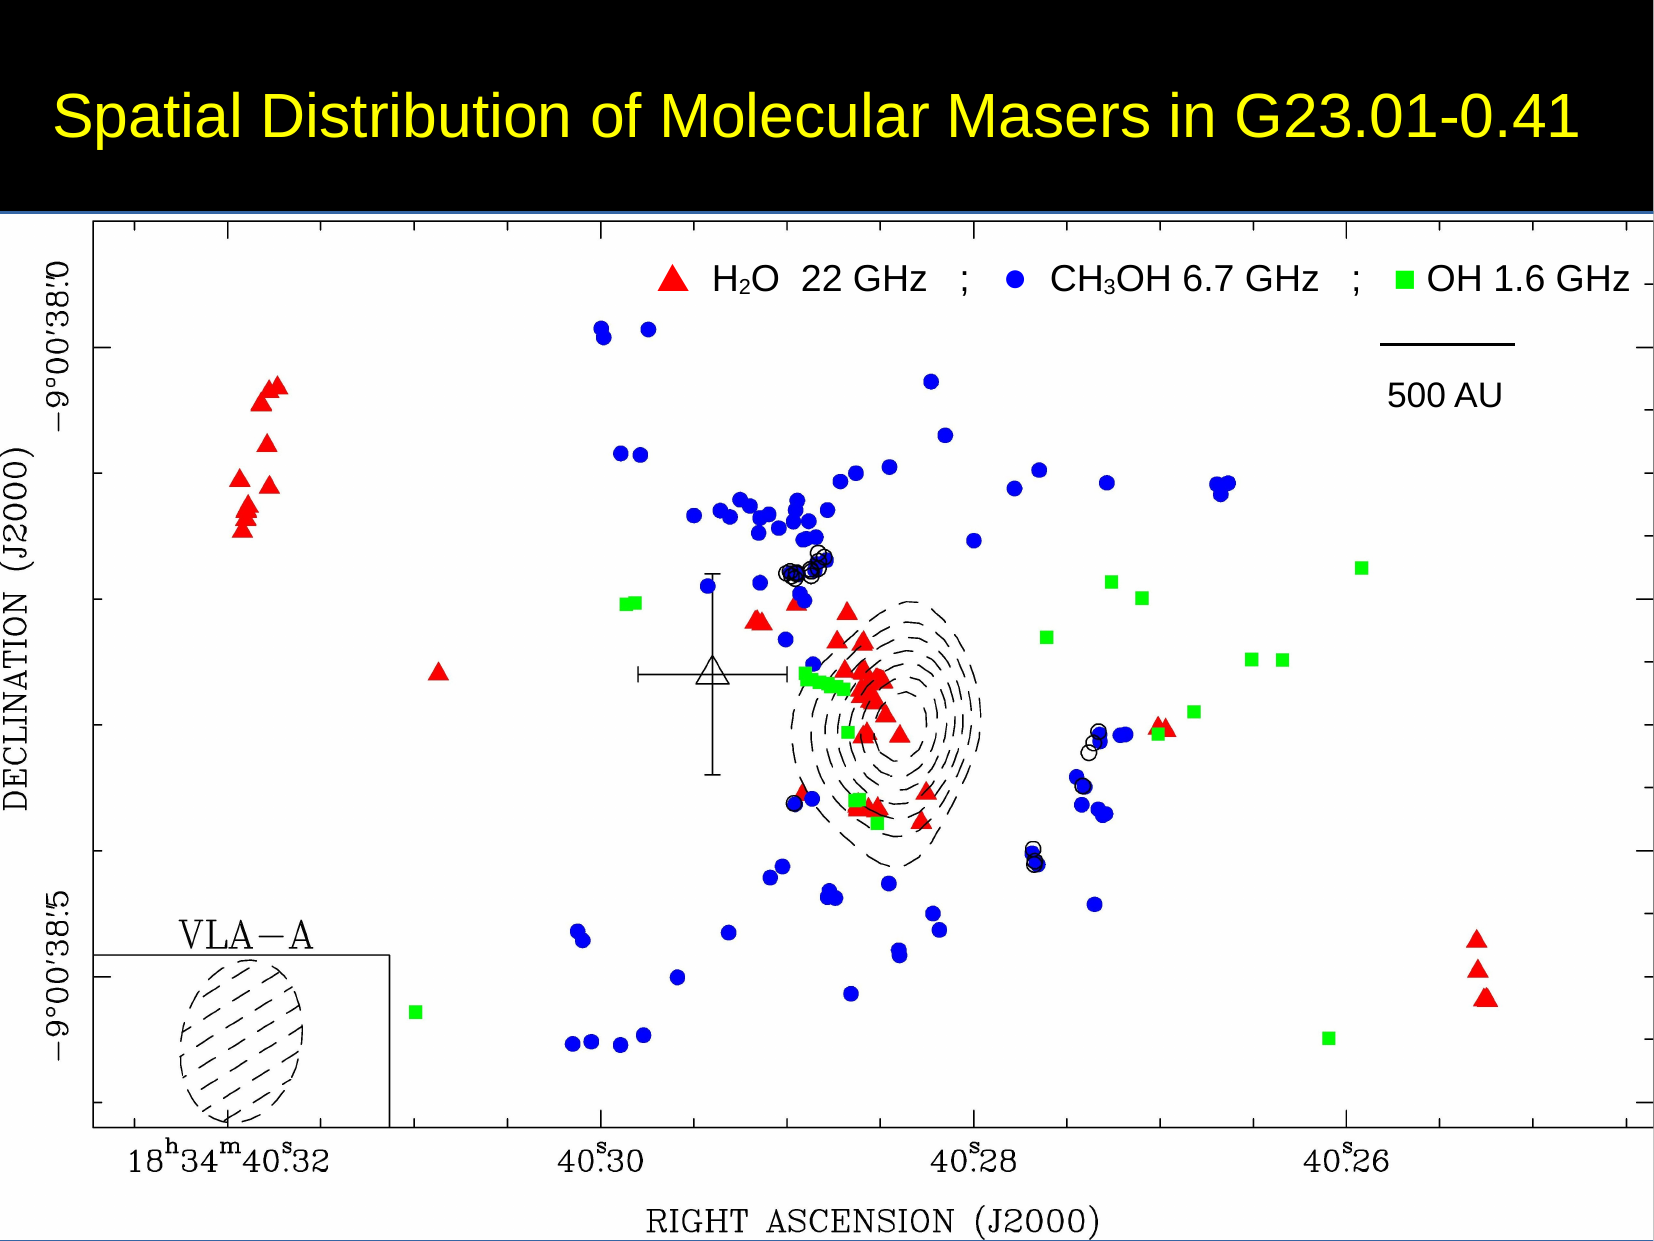

Spatial Distribution of Molecular Masers in G23.01-0.41
 ▲ H2O 22 GHz ; ● CH3OH 6.7 GHz ; ■ OH 1.6 GHz
500 AU